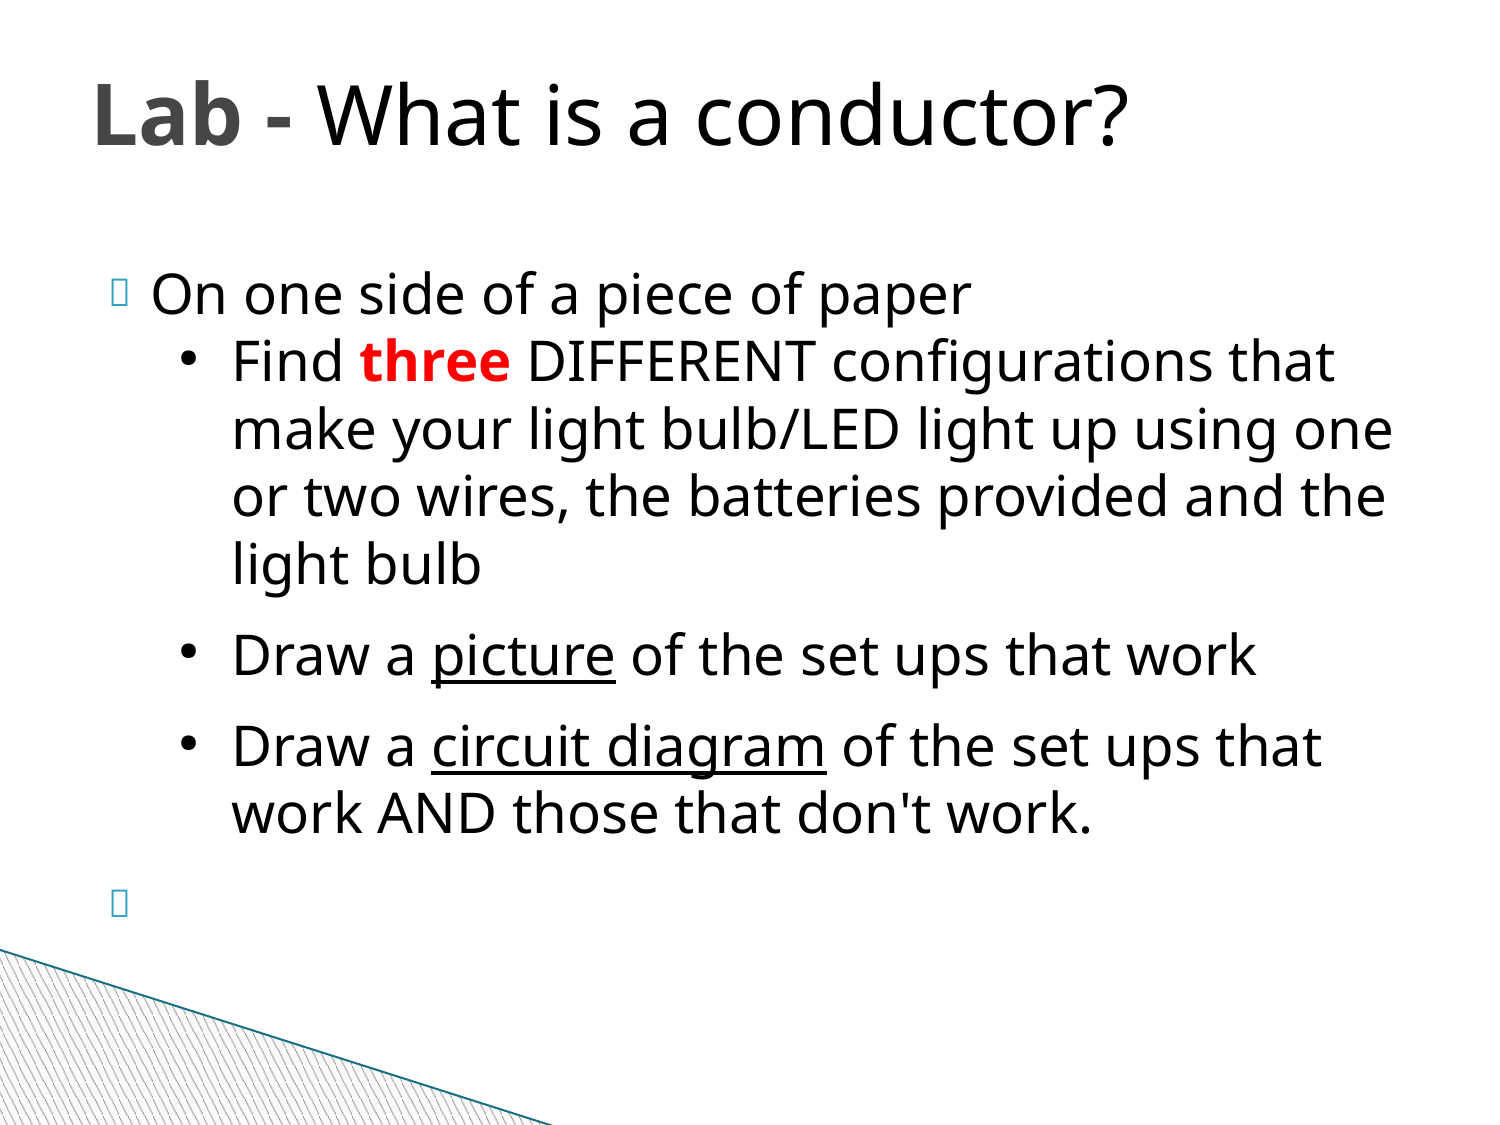

Lab - What is a conductor?
# On one side of a piece of paper
Find three DIFFERENT configurations that make your light bulb/LED light up using one or two wires, the batteries provided and the light bulb
Draw a picture of the set ups that work
Draw a circuit diagram of the set ups that work AND those that don't work.